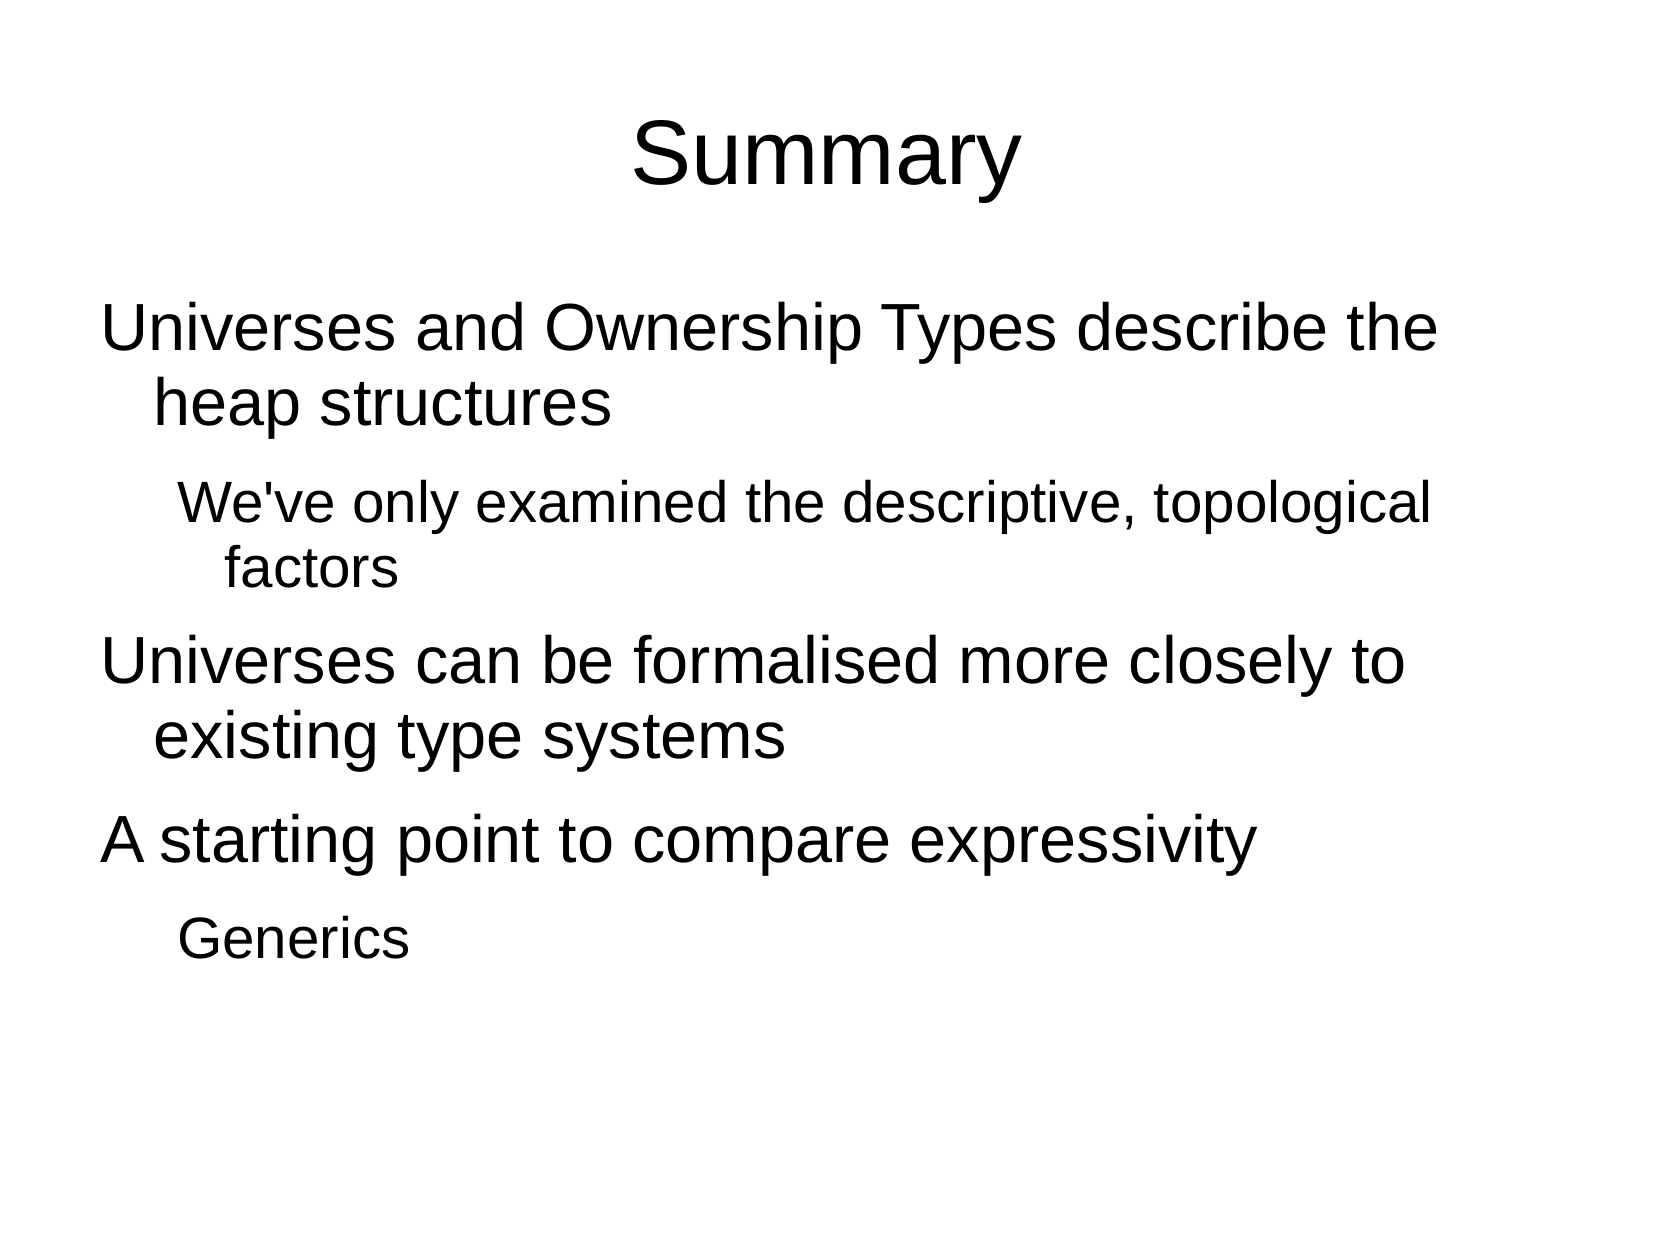

# Summary
Universes and Ownership Types describe the heap structures
We've only examined the descriptive, topological factors
Universes can be formalised more closely to existing type systems
A starting point to compare expressivity
Generics